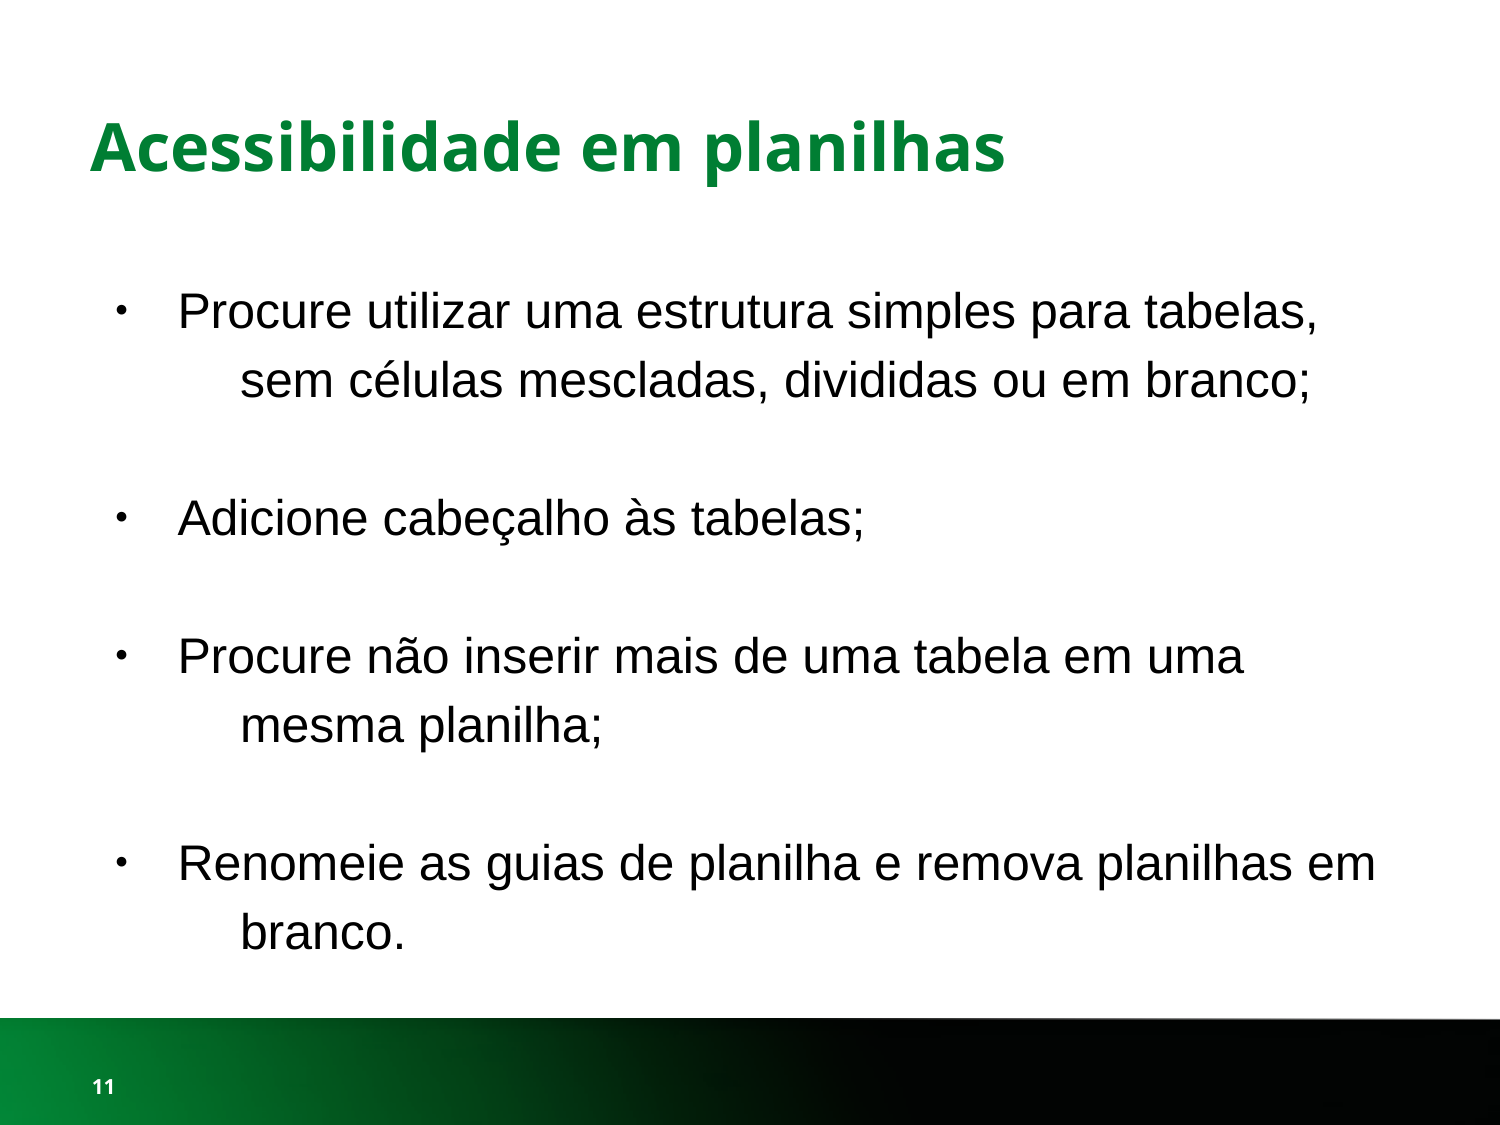

# Acessibilidade em planilhas
Procure utilizar uma estrutura simples para tabelas, sem células mescladas, divididas ou em branco;
Adicione cabeçalho às tabelas;
Procure não inserir mais de uma tabela em uma mesma planilha;
Renomeie as guias de planilha e remova planilhas em branco.